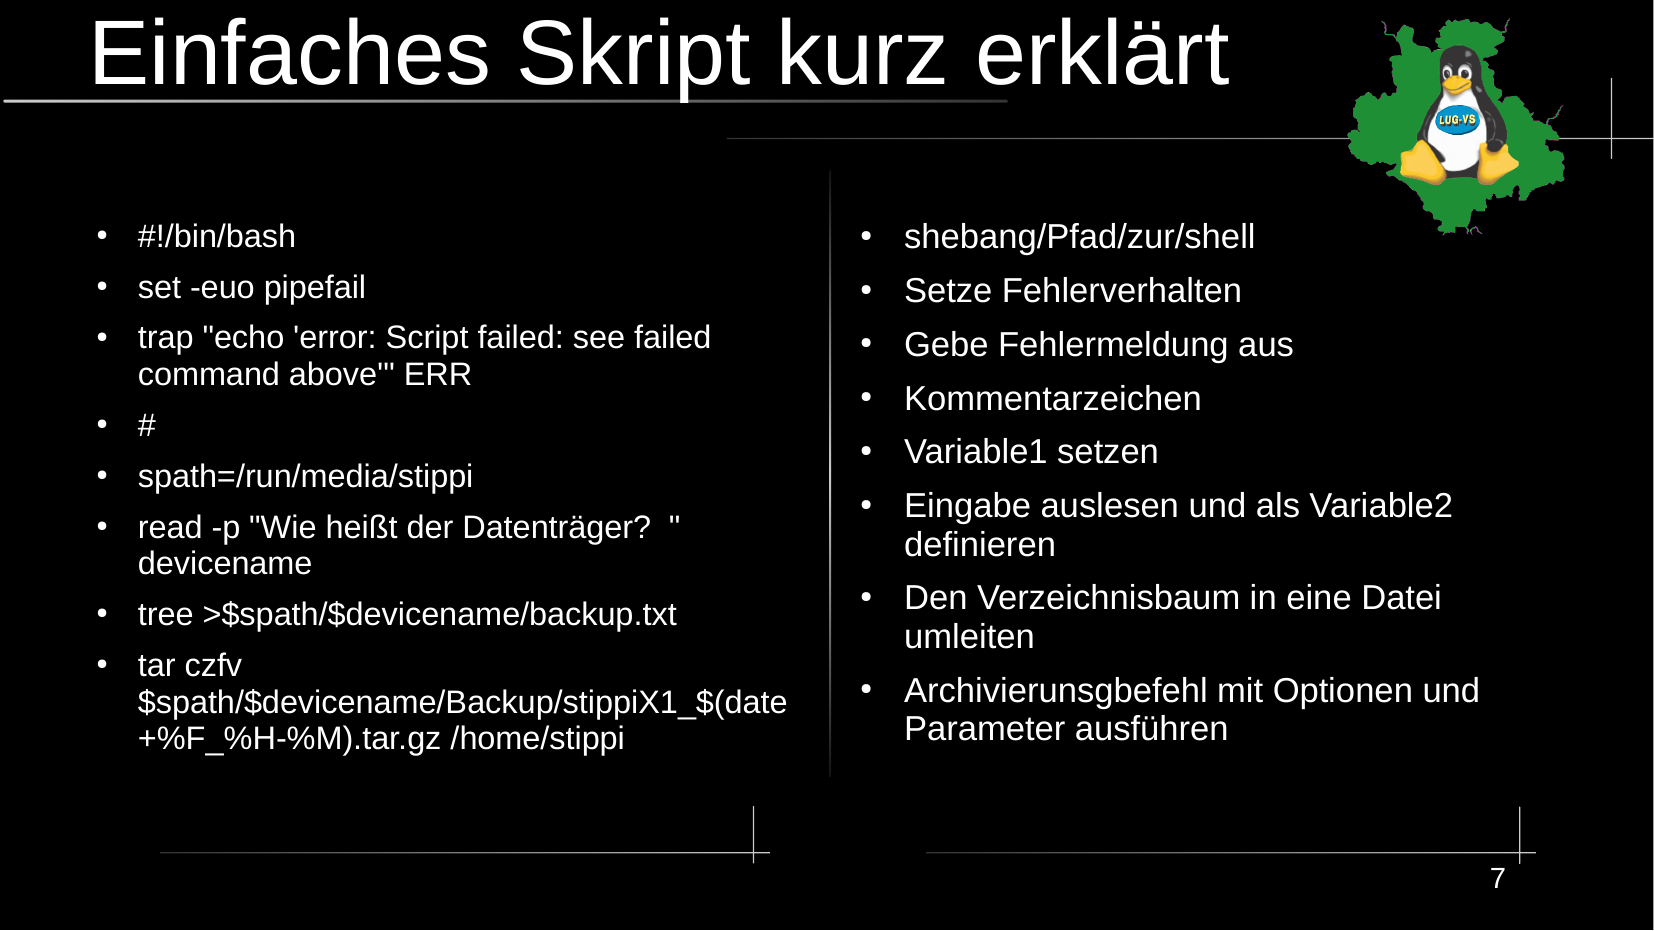

# Einfaches Skript kurz erklärt
#!/bin/bash
set -euo pipefail
trap "echo 'error: Script failed: see failed command above'" ERR
#
spath=/run/media/stippi
read -p "Wie heißt der Datenträger? " devicename
tree >$spath/$devicename/backup.txt
tar czfv $spath/$devicename/Backup/stippiX1_$(date +%F_%H-%M).tar.gz /home/stippi
shebang/Pfad/zur/shell
Setze Fehlerverhalten
Gebe Fehlermeldung aus
Kommentarzeichen
Variable1 setzen
Eingabe auslesen und als Variable2 definieren
Den Verzeichnisbaum in eine Datei umleiten
Archivierunsgbefehl mit Optionen und Parameter ausführen
7